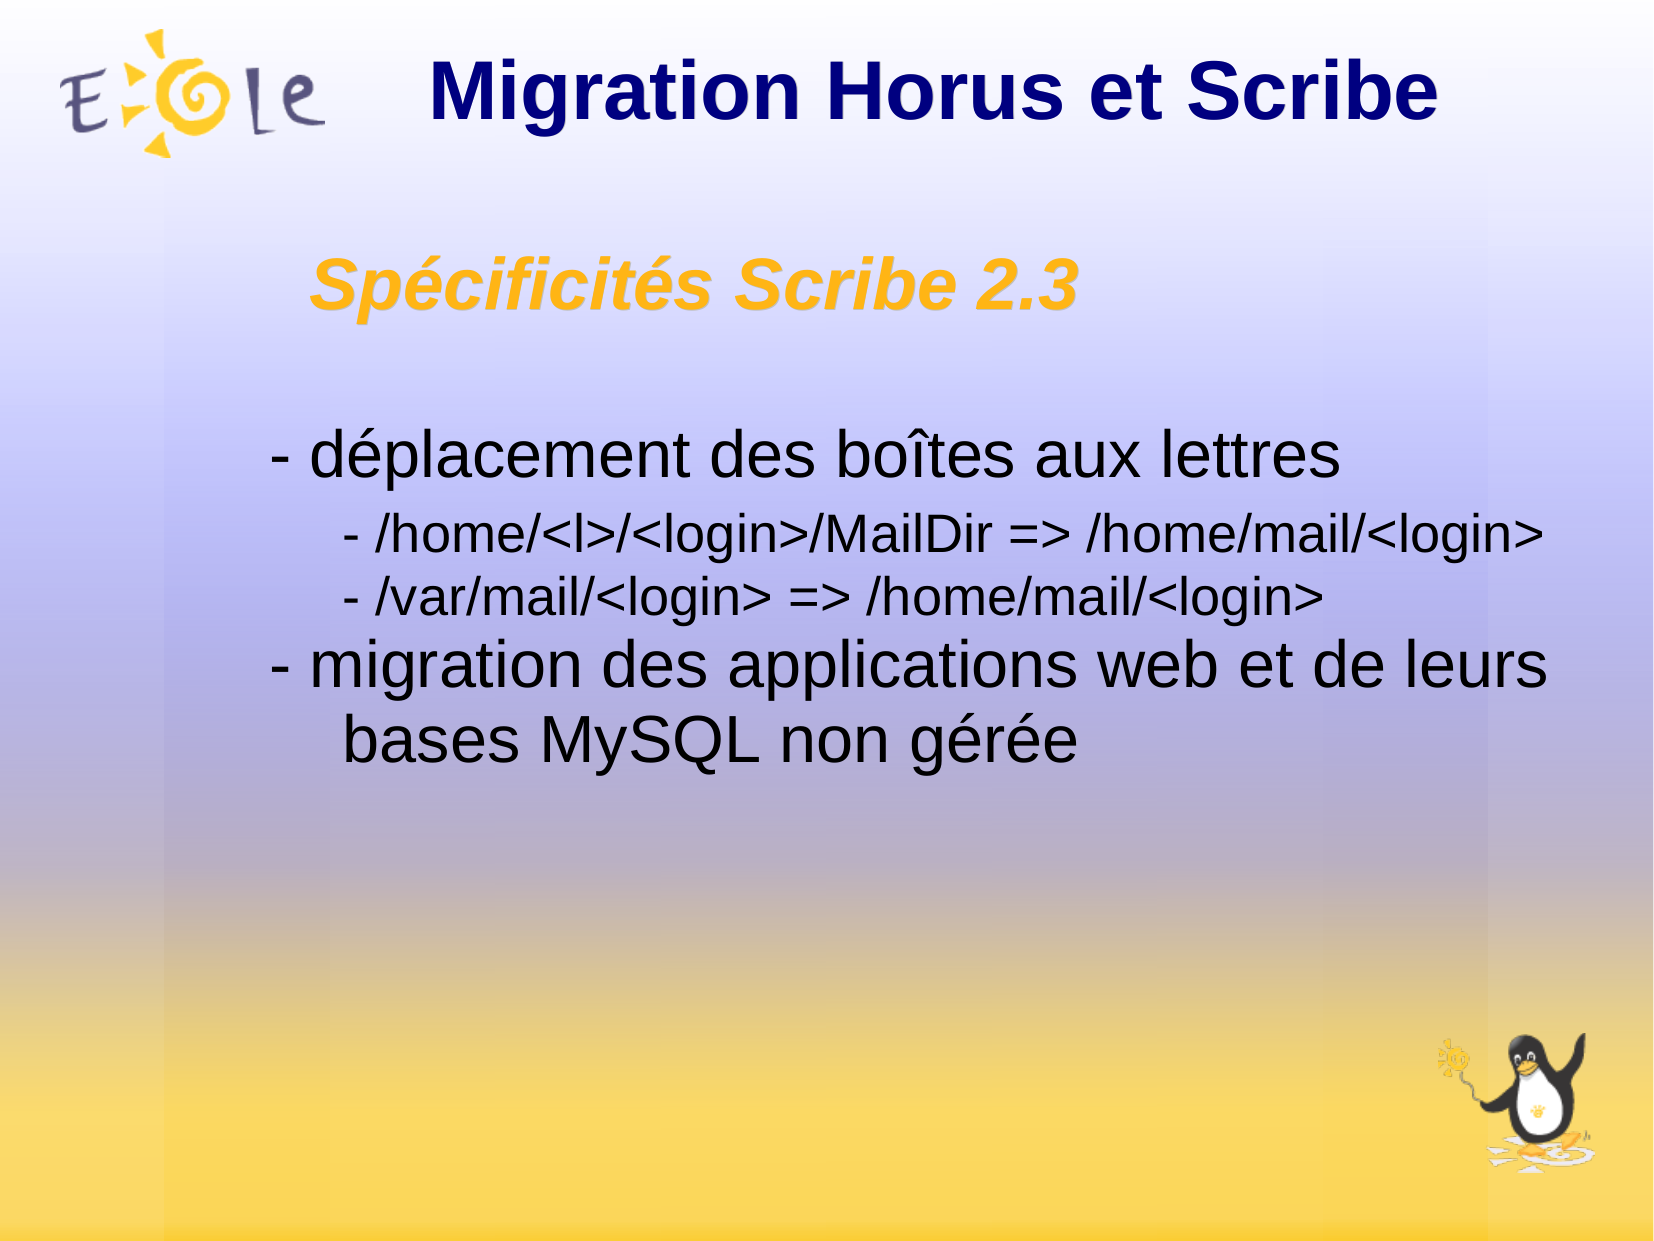

Migration Horus et Scribe
Spécificités Scribe 2.3
- déplacement des boîtes aux lettres
	- /home/<l>/<login>/MailDir => /home/mail/<login>
	- /var/mail/<login> => /home/mail/<login>
- migration des applications web et de leurs
	bases MySQL non gérée